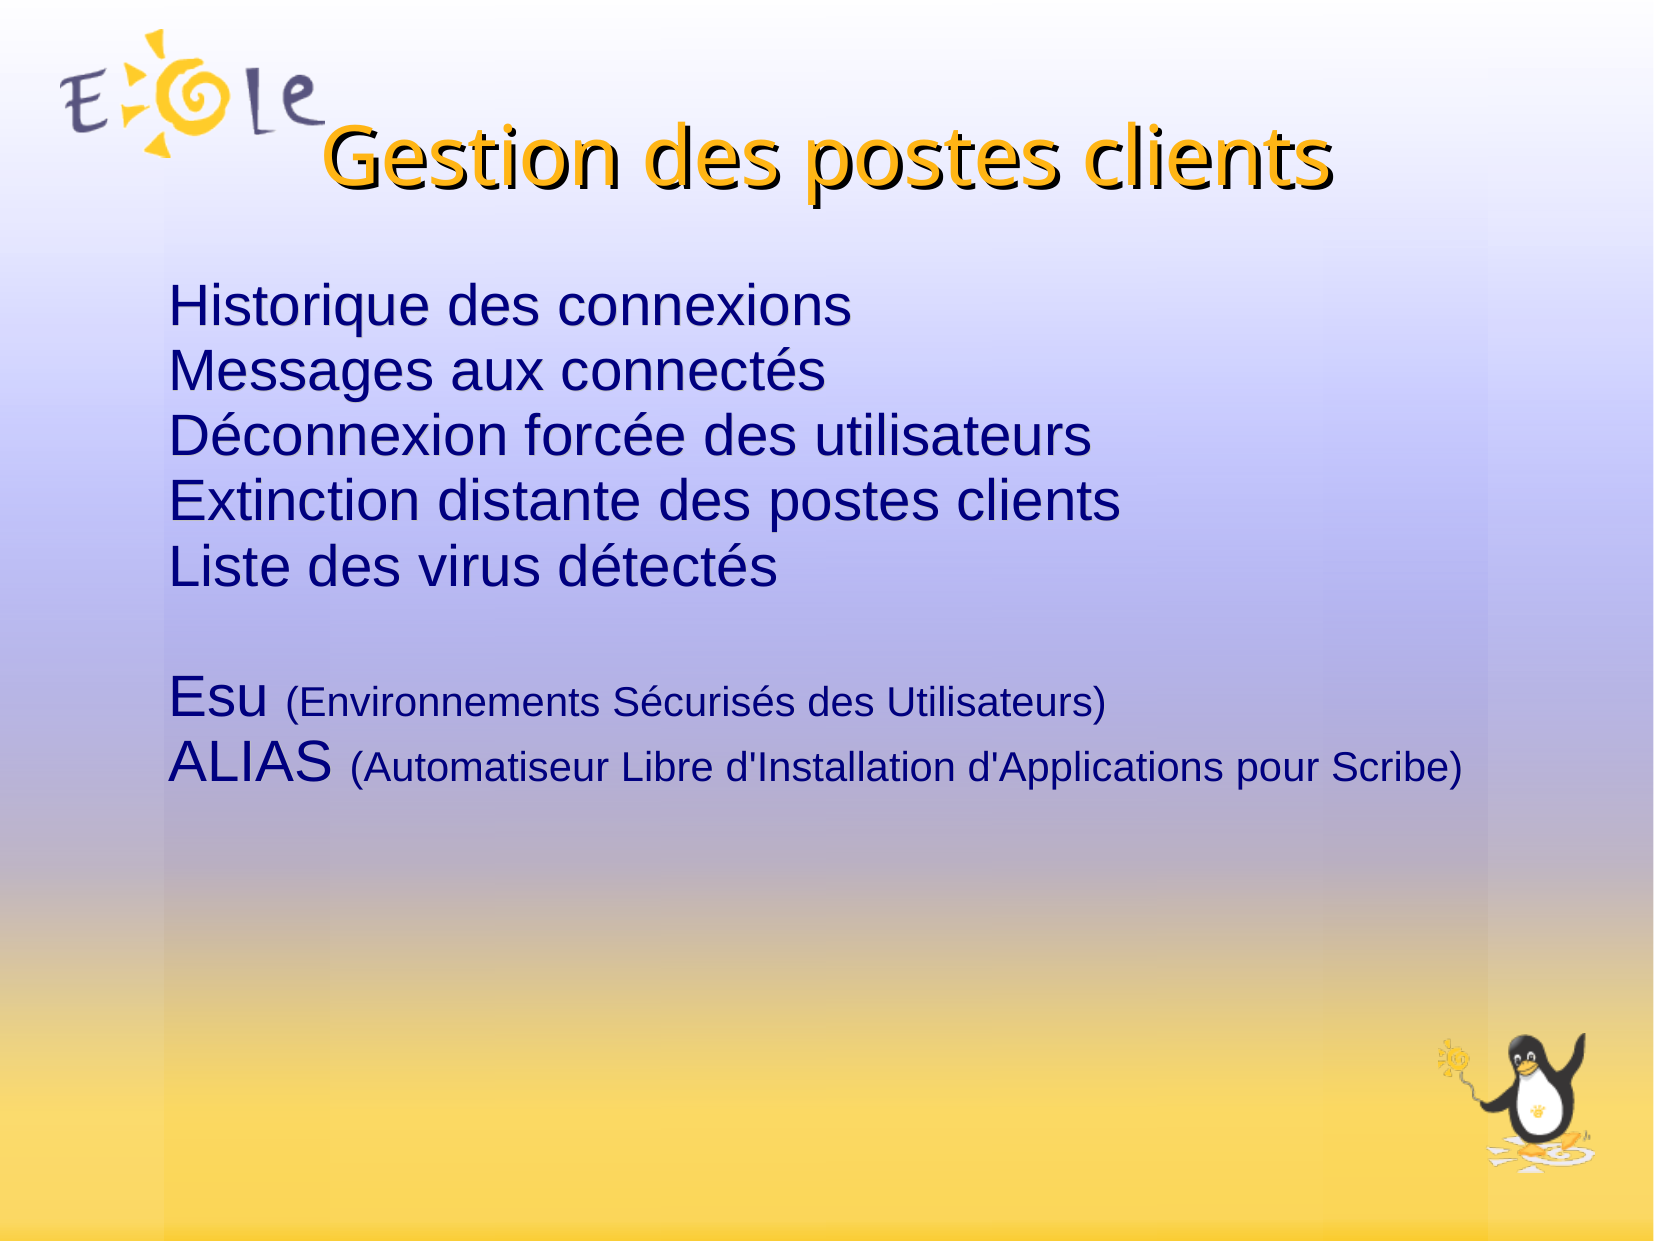

# Gestion des postes clients
Historique des connexions
Messages aux connectés
Déconnexion forcée des utilisateurs
Extinction distante des postes clients
Liste des virus détectés
Esu (Environnements Sécurisés des Utilisateurs)
ALIAS (Automatiseur Libre d'Installation d'Applications pour Scribe)